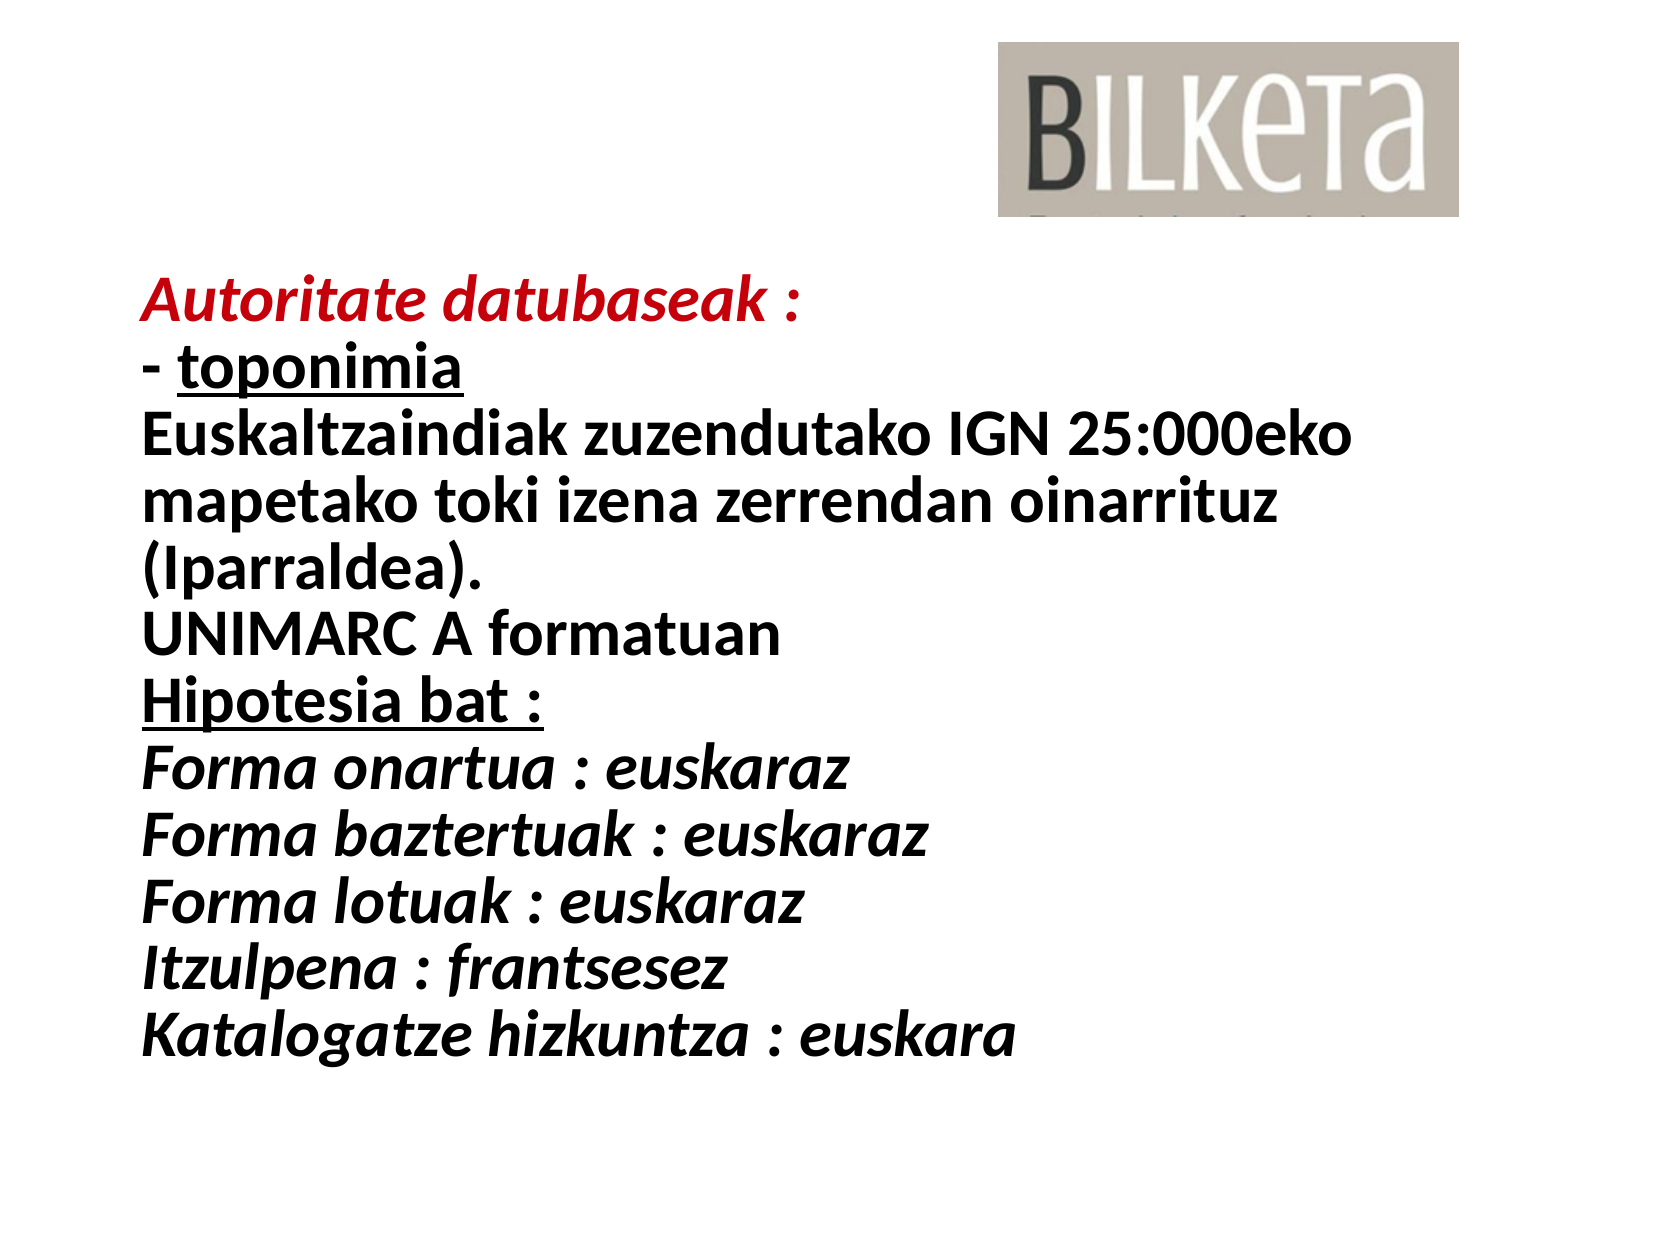

# Autoritate datubaseak :
- toponimia
Euskaltzaindiak zuzendutako IGN 25:000eko mapetako toki izena zerrendan oinarrituz (Iparraldea).
UNIMARC A formatuan
Hipotesia bat :
Forma onartua : euskaraz
Forma baztertuak : euskaraz
Forma lotuak : euskaraz
Itzulpena : frantsesez
Katalogatze hizkuntza : euskara